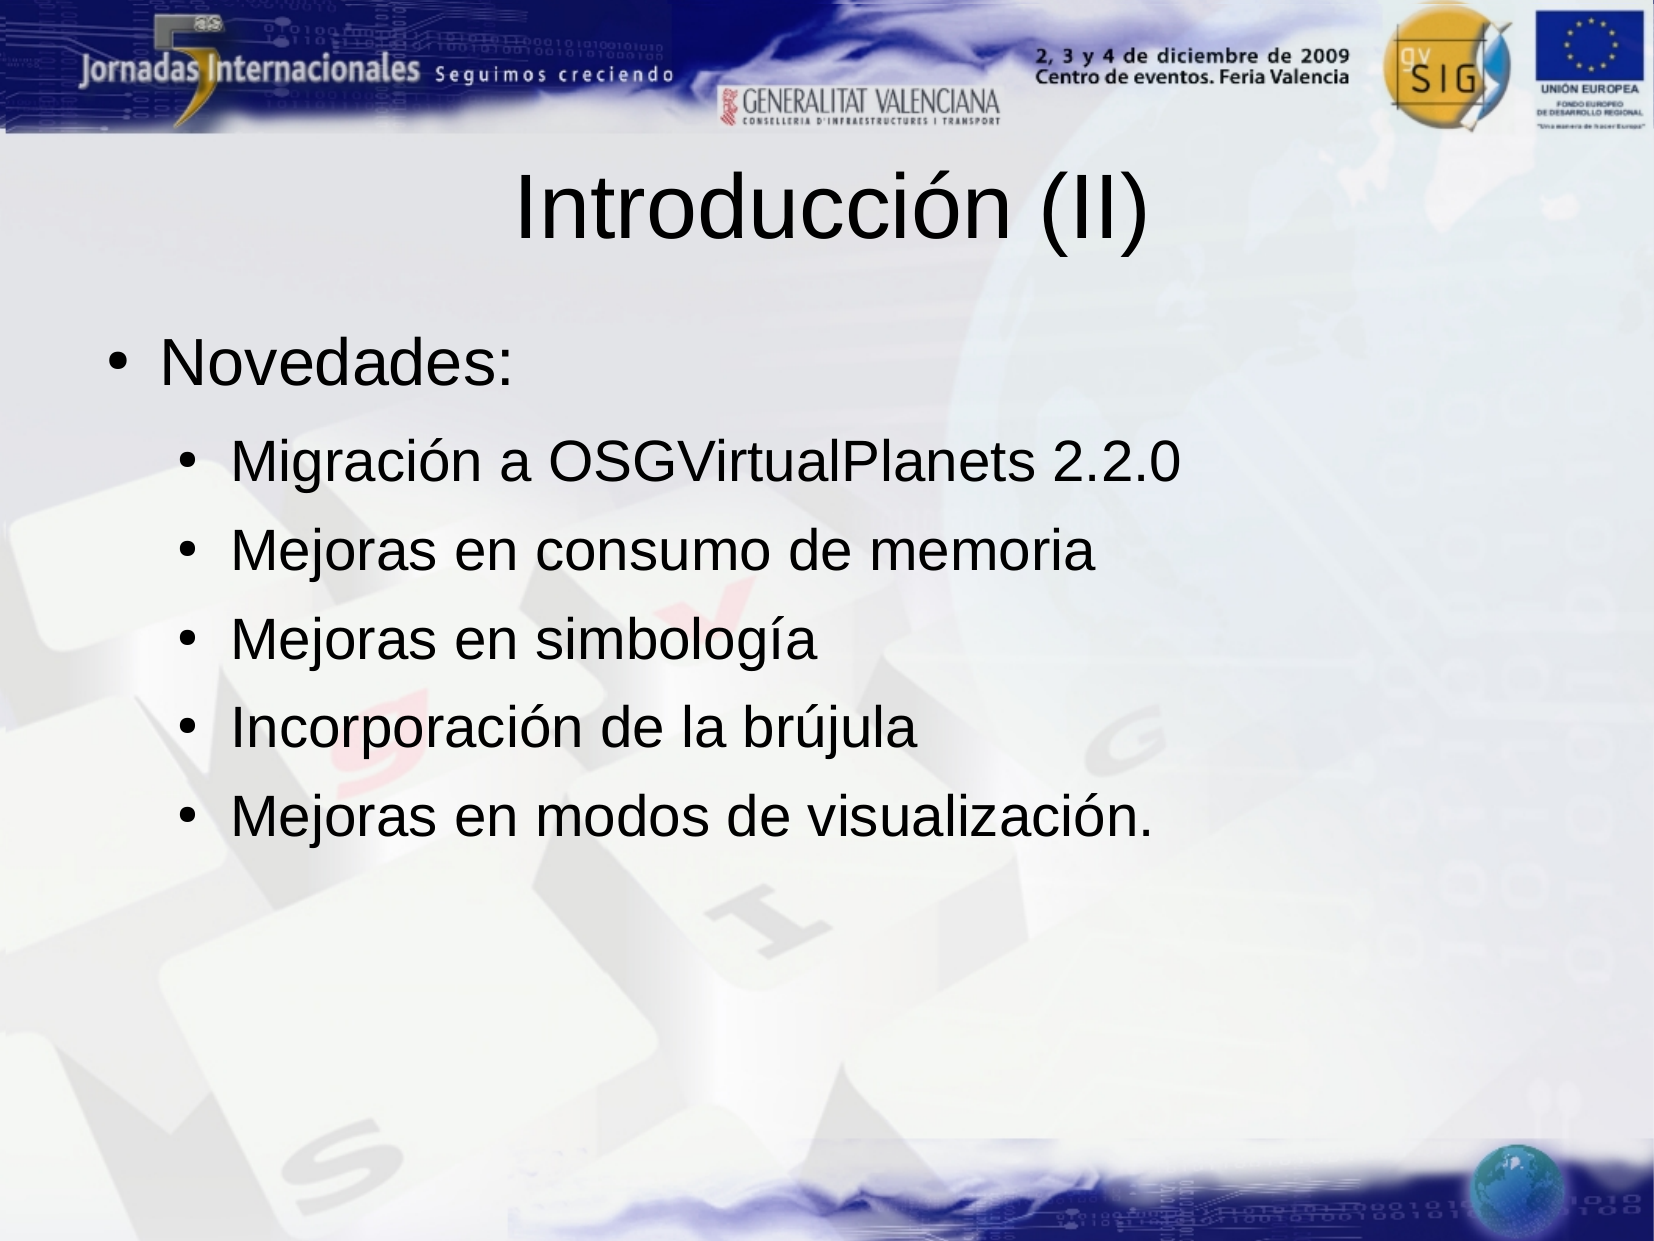

# Introducción (II)
Novedades:
Migración a OSGVirtualPlanets 2.2.0
Mejoras en consumo de memoria
Mejoras en simbología
Incorporación de la brújula
Mejoras en modos de visualización.